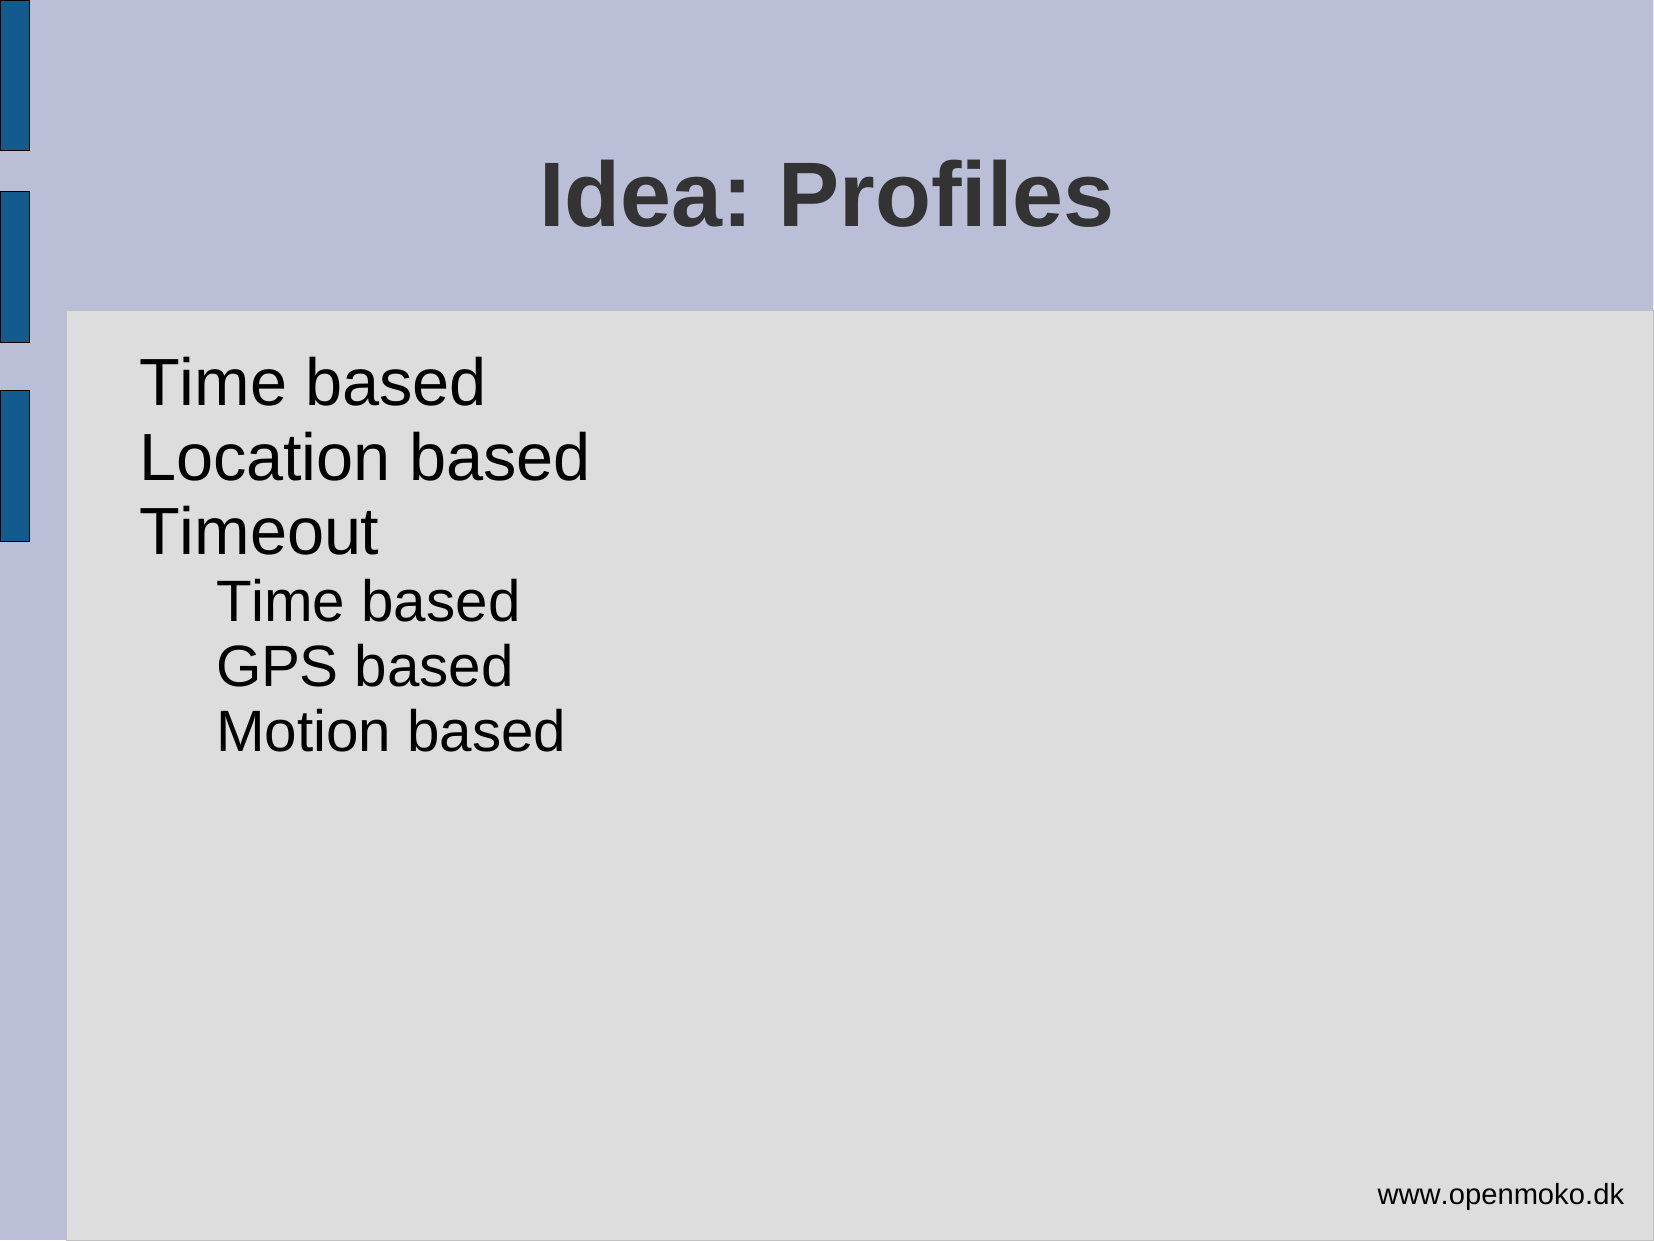

# Idea: Profiles
Time based
Location based
Timeout
Time based
GPS based
Motion based